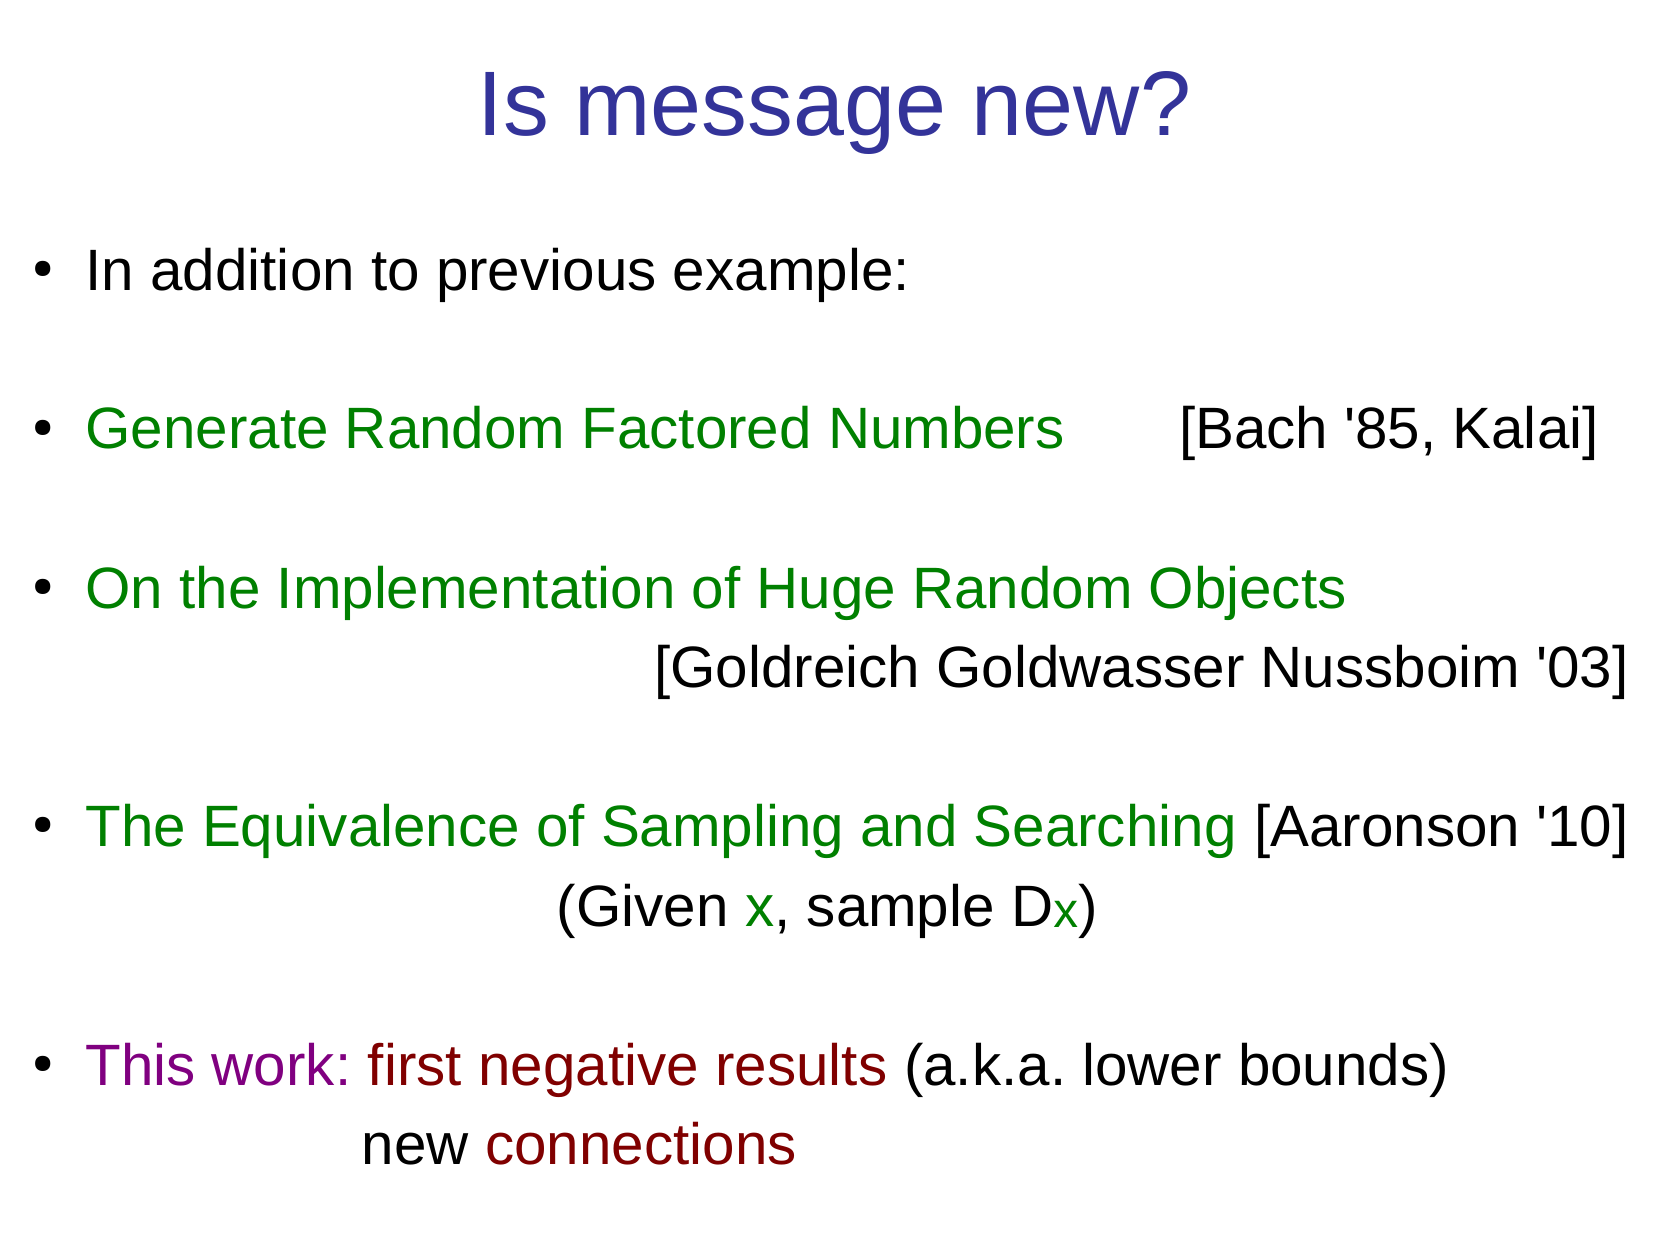

Is message new?
# In addition to previous example:
Generate Random Factored Numbers [Bach '85, Kalai]
On the Implementation of Huge Random Objects
 [Goldreich Goldwasser Nussboim '03]
The Equivalence of Sampling and Searching [Aaronson '10]
 (Given x, sample Dx)
This work: first negative results (a.k.a. lower bounds)
 new connections